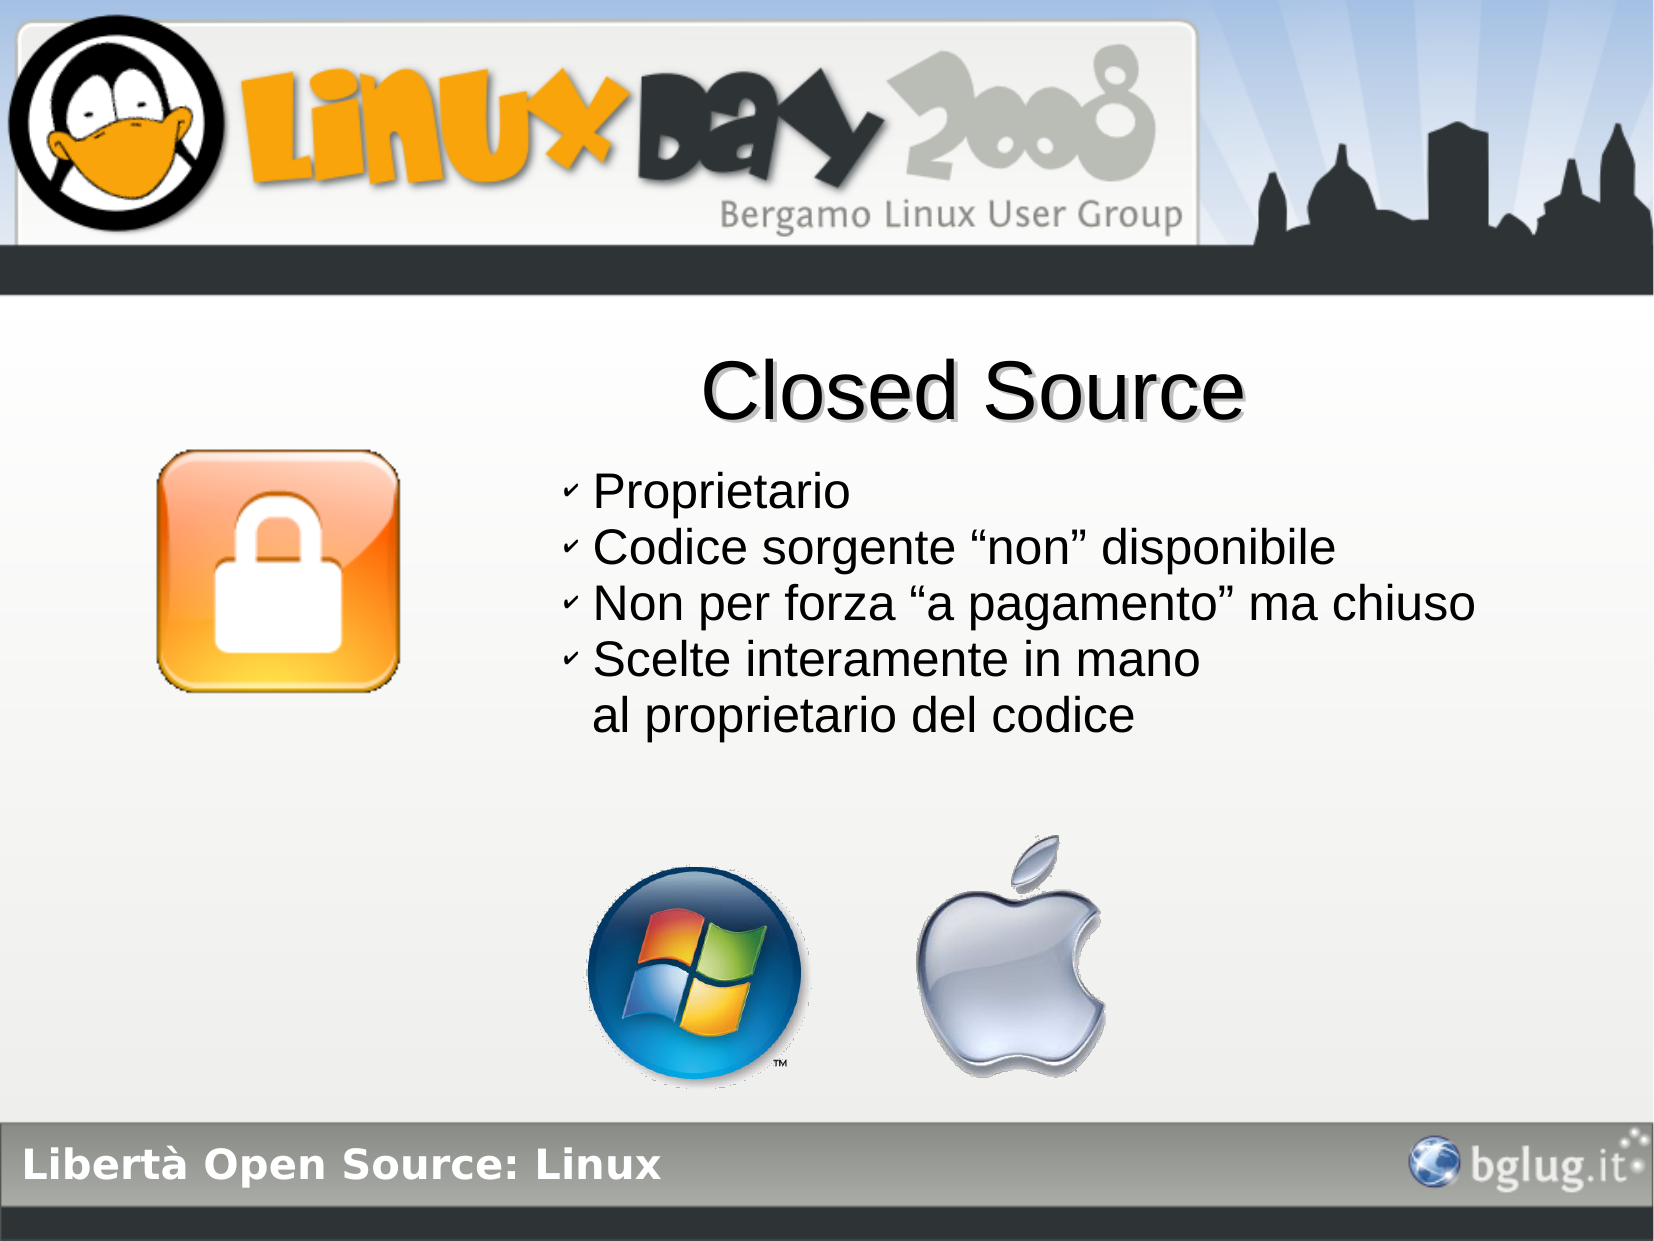

Closed Source
 Proprietario
 Codice sorgente “non” disponibile
 Non per forza “a pagamento” ma chiuso
 Scelte interamente in mano
 al proprietario del codice
Libertà Open Source: Linux